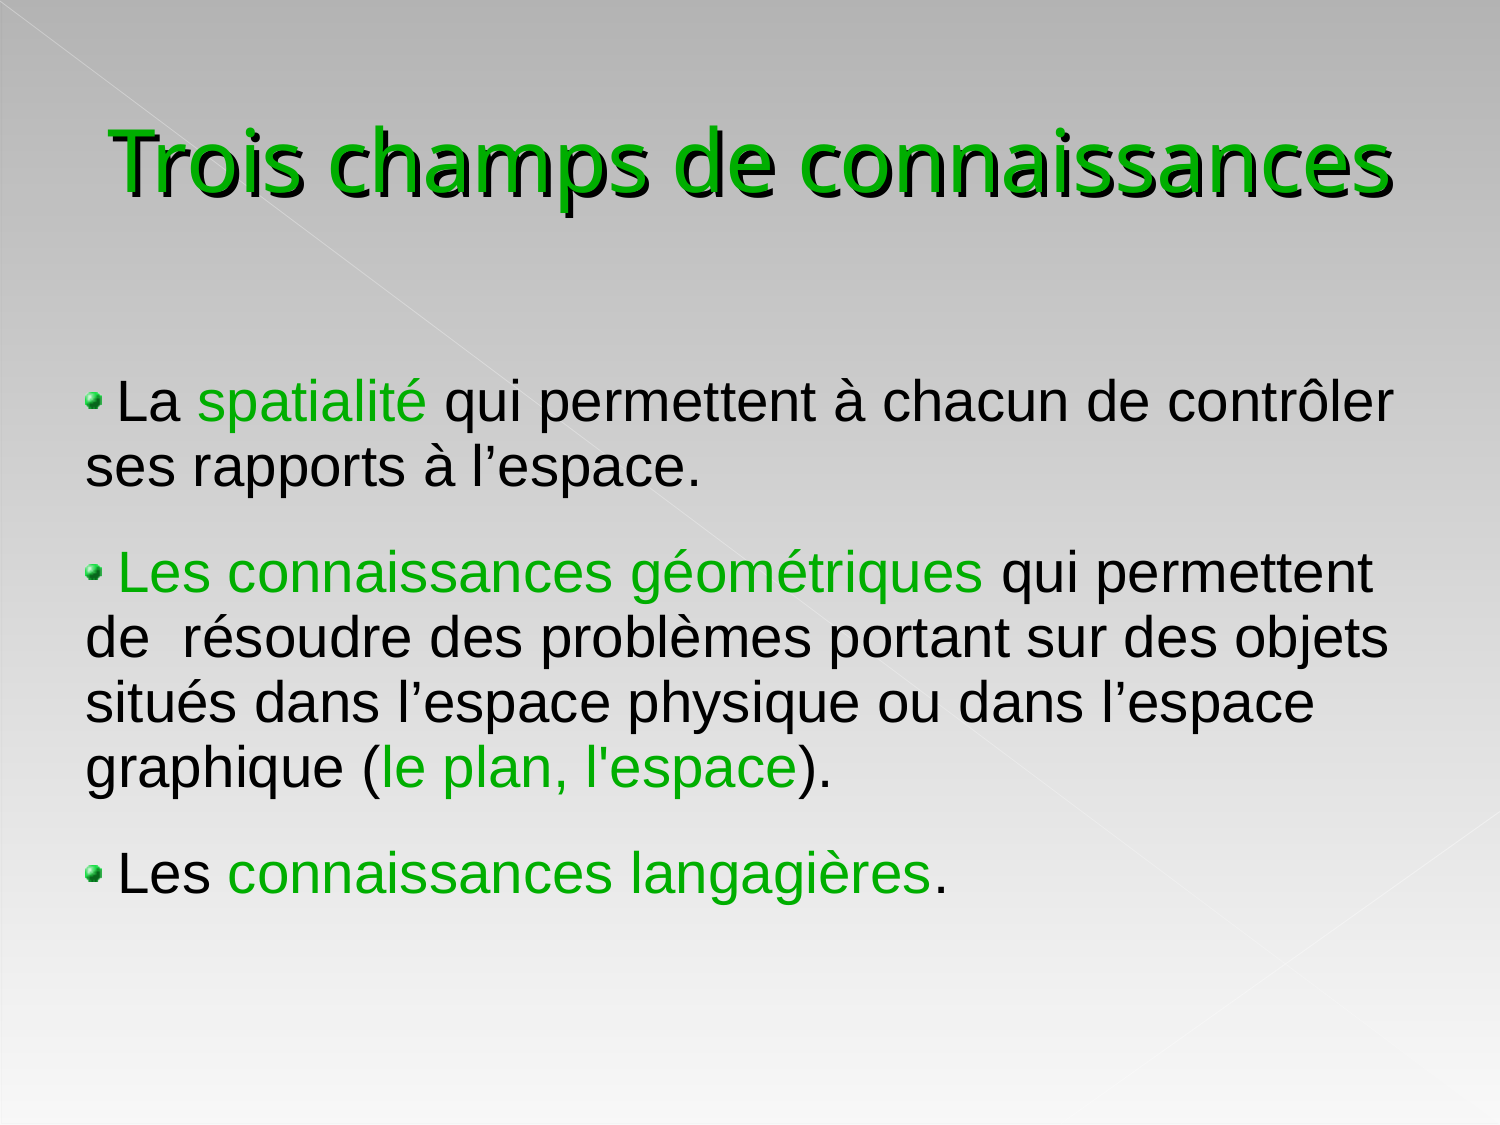

# Trois champs de connaissances
 La spatialité qui permettent à chacun de contrôler ses rapports à l’espace.
 Les connaissances géométriques qui permettent de résoudre des problèmes portant sur des objets situés dans l’espace physique ou dans l’espace graphique (le plan, l'espace).
 Les connaissances langagières.